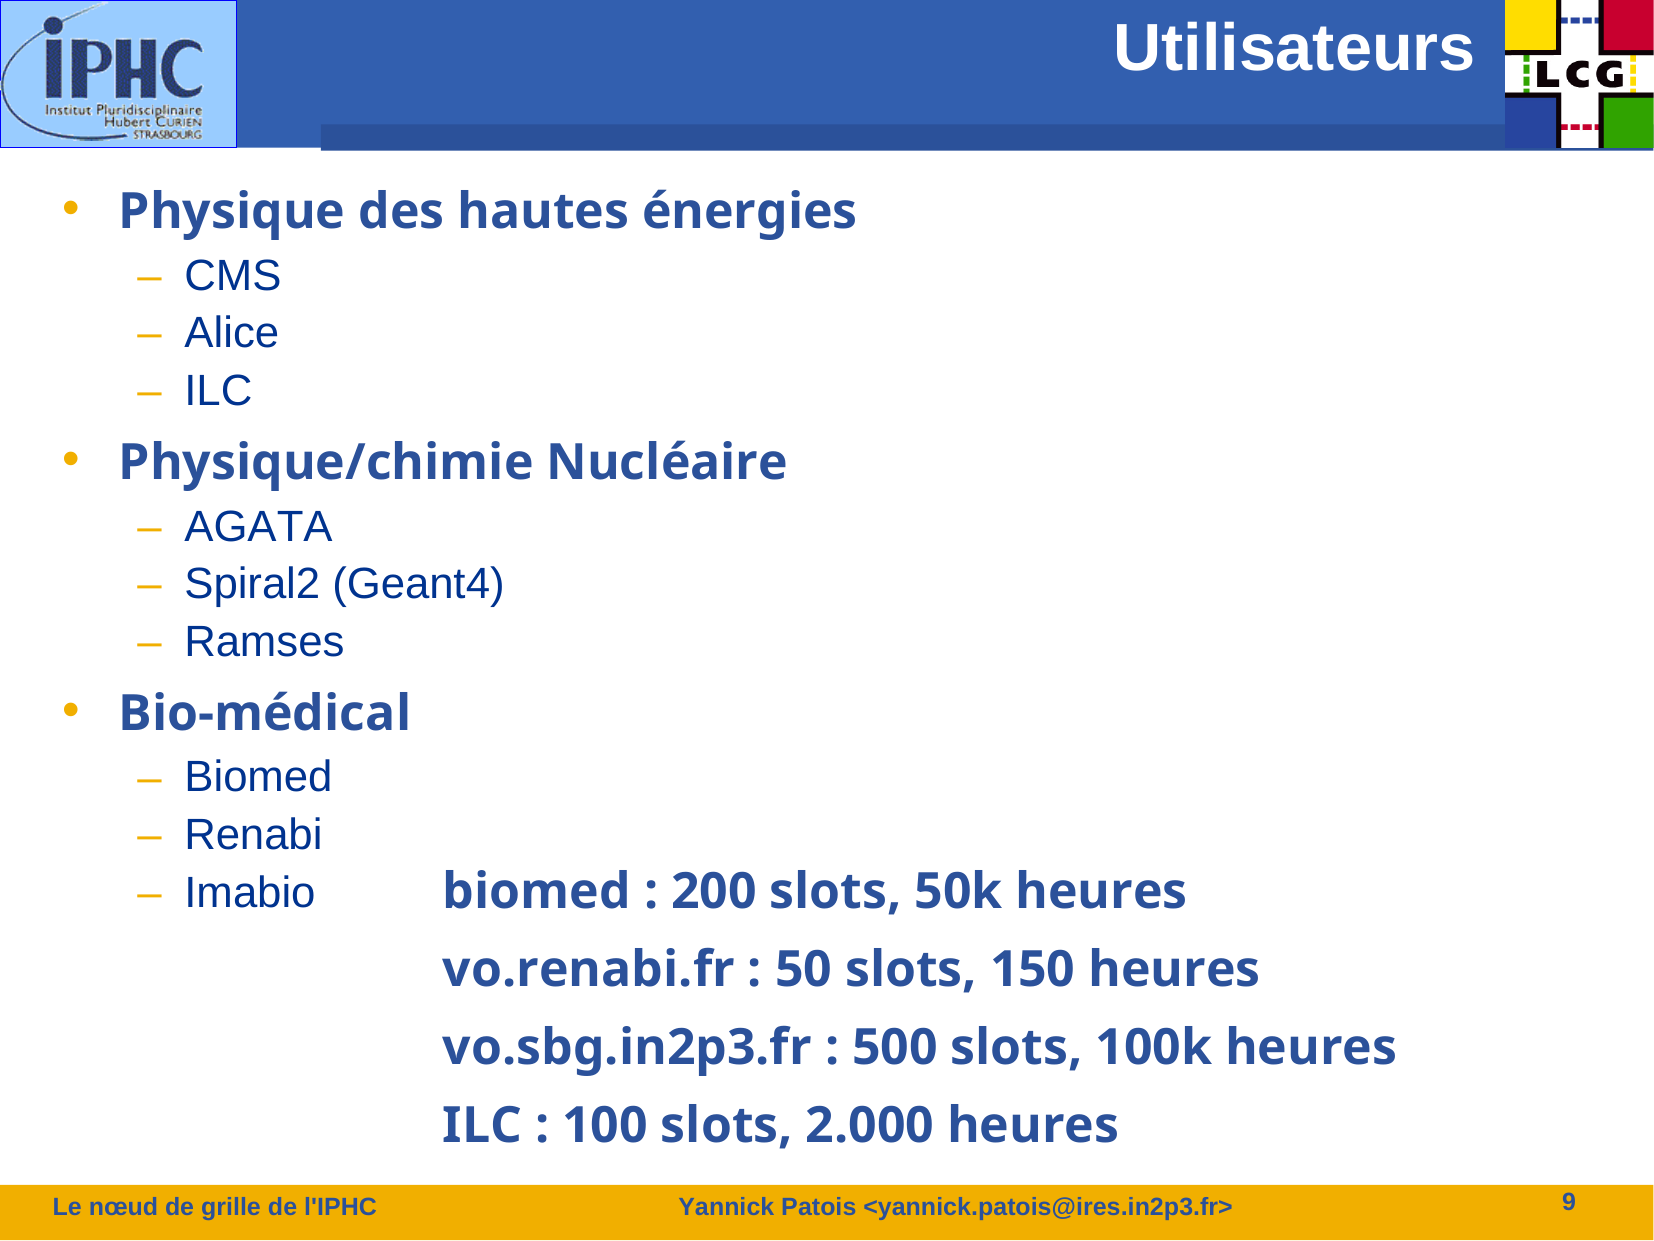

# Utilisateurs
Physique des hautes énergies
CMS
Alice
ILC
Physique/chimie Nucléaire
AGATA
Spiral2 (Geant4)
Ramses
Bio-médical
Biomed
Renabi
Imabio
biomed : 200 slots, 50k heures
vo.renabi.fr : 50 slots, 150 heures
vo.sbg.in2p3.fr : 500 slots, 100k heures
ILC : 100 slots, 2.000 heures